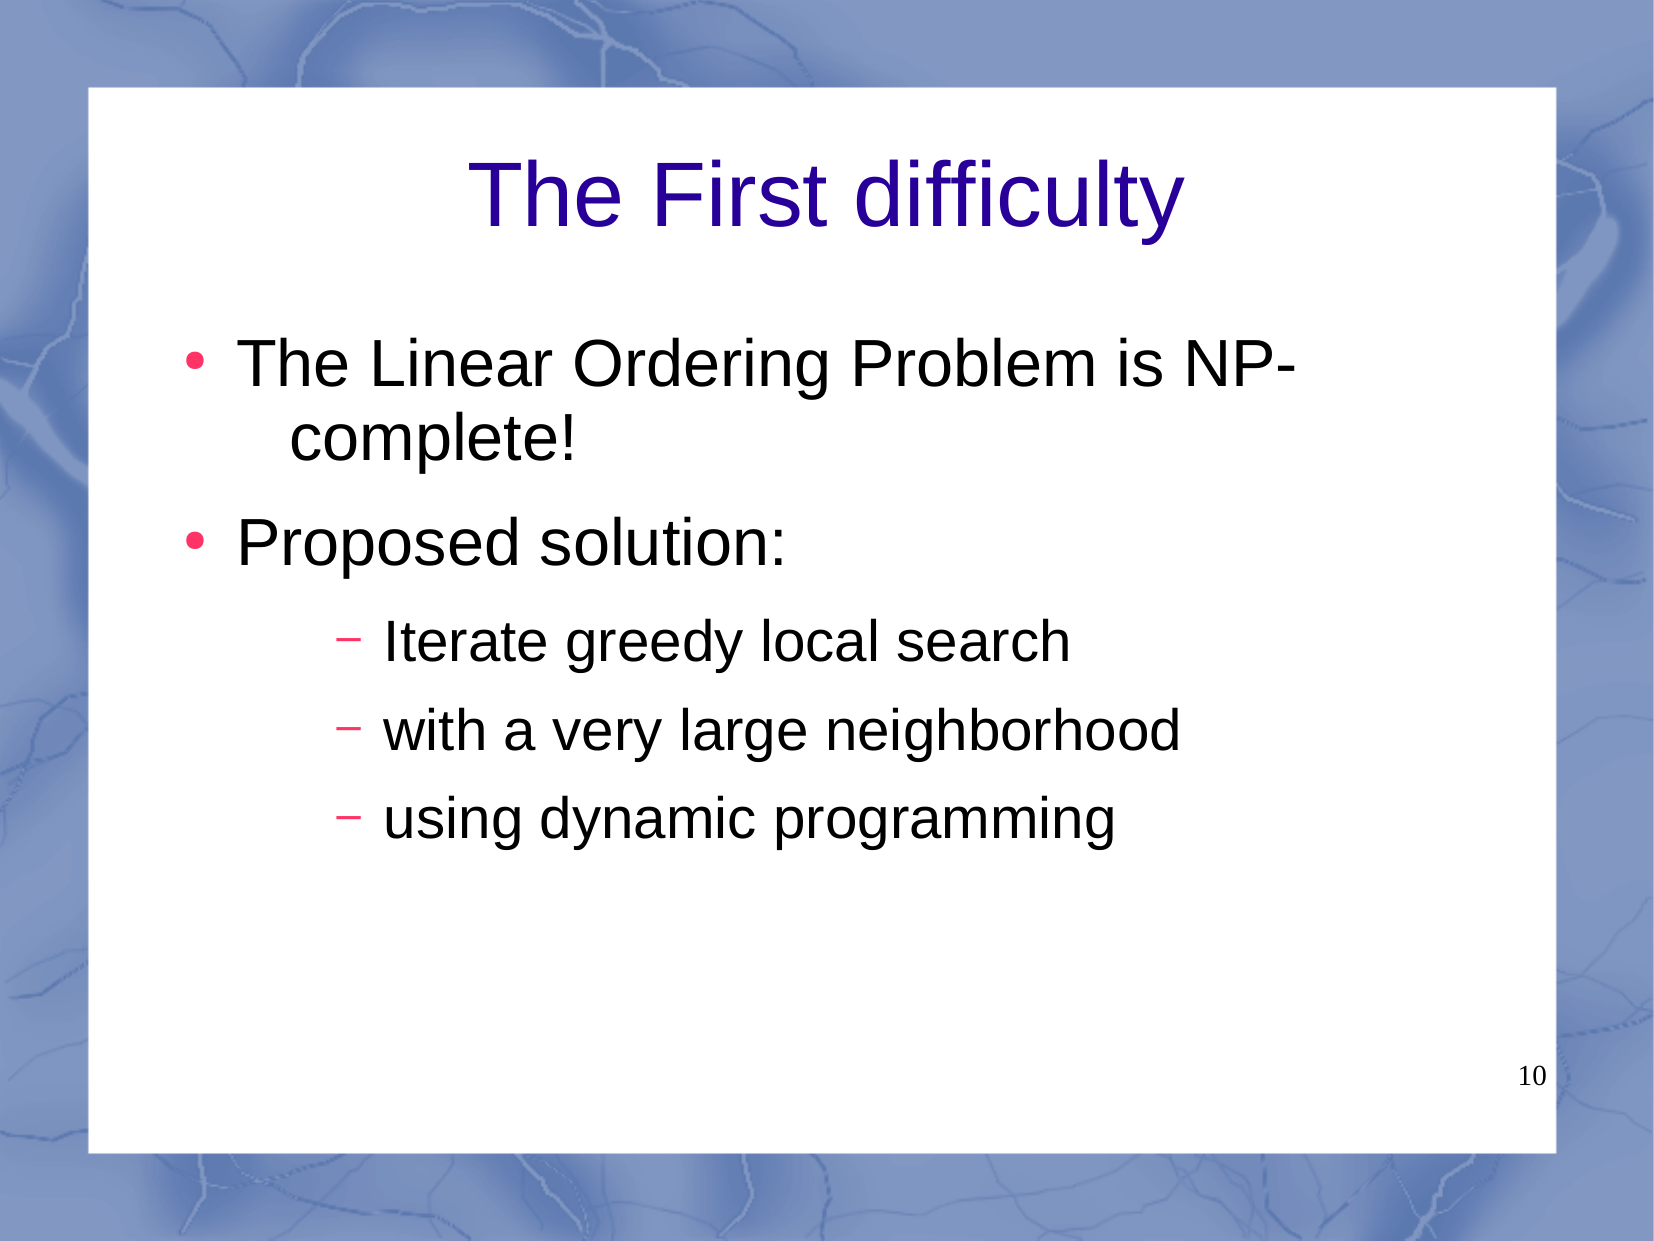

# The First difficulty
The Linear Ordering Problem is NP-complete!
Proposed solution:
Iterate greedy local search
with a very large neighborhood
using dynamic programming
10